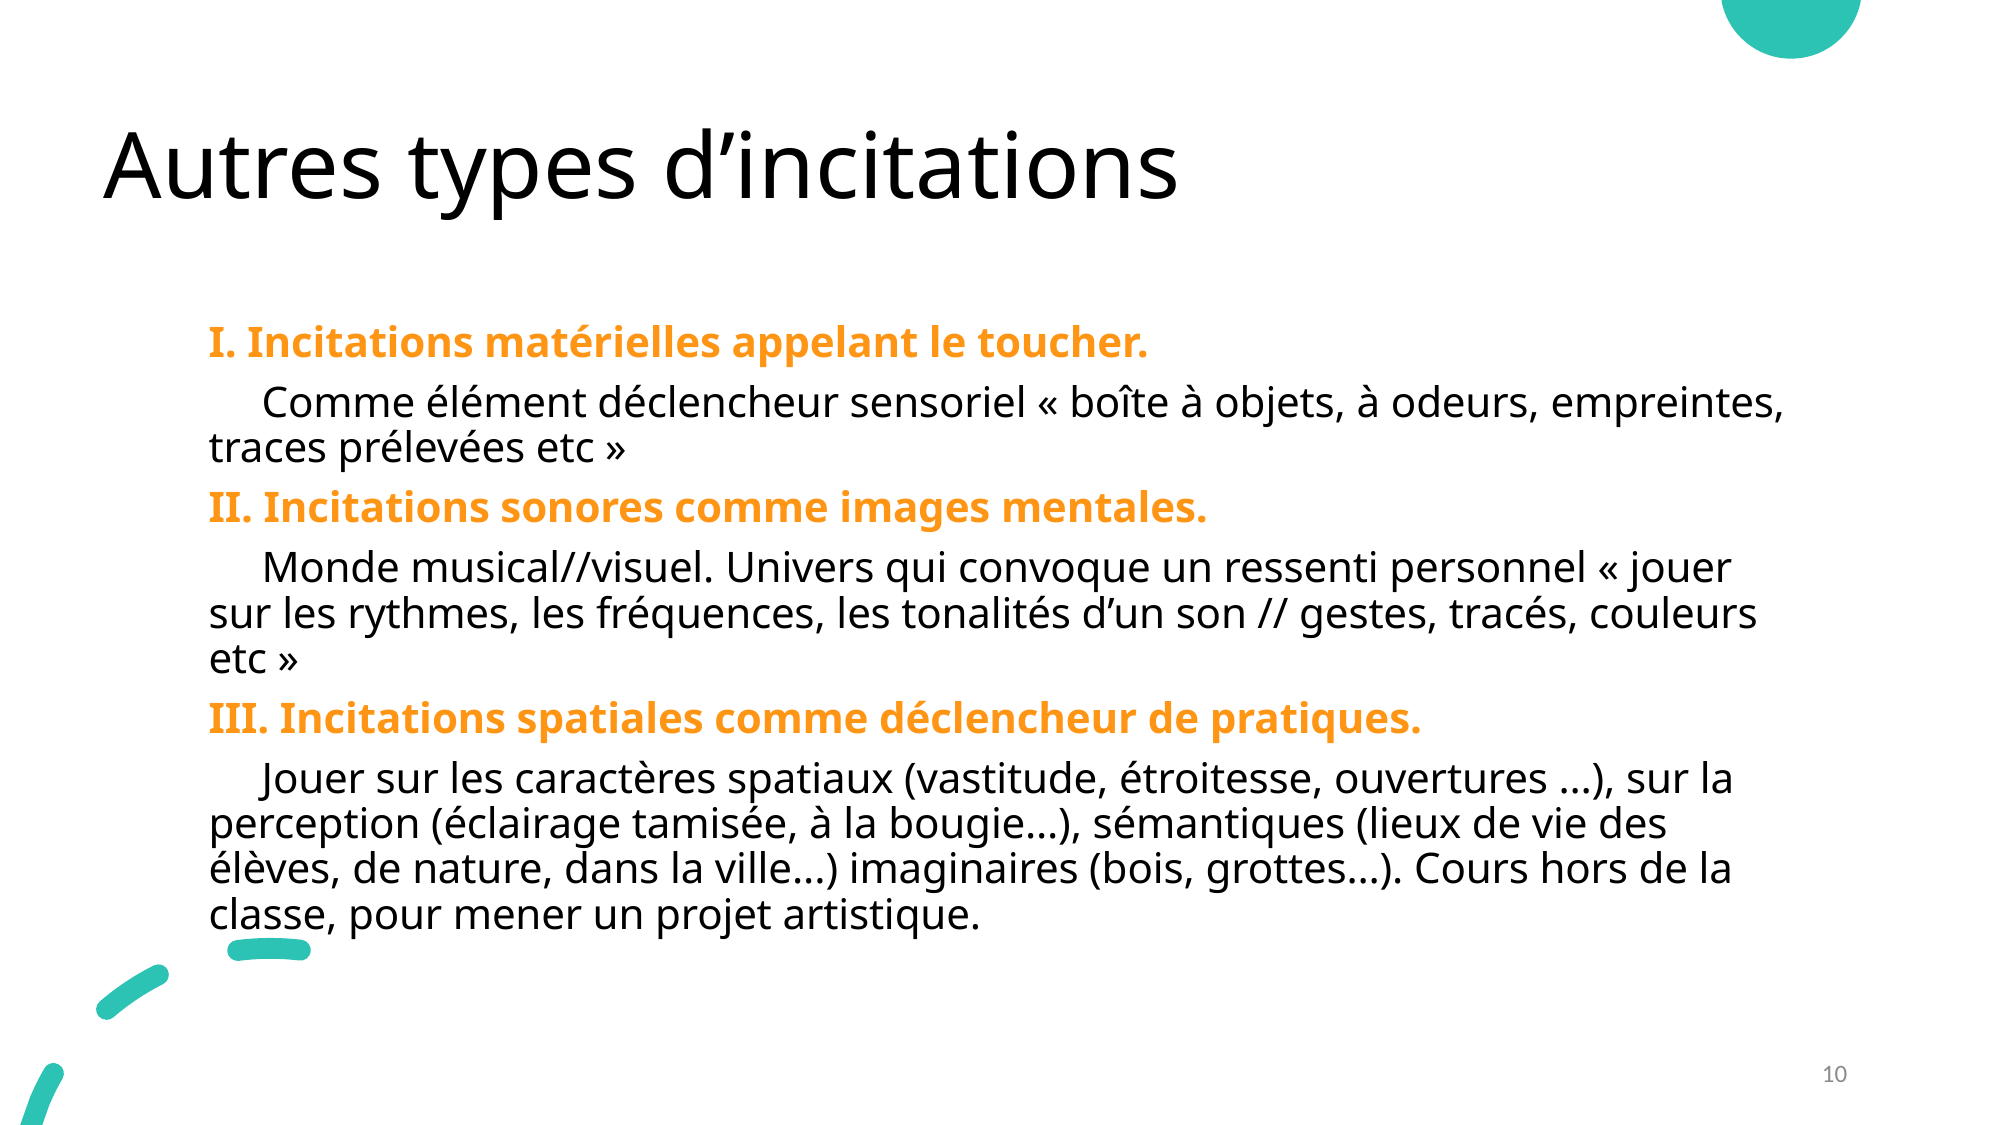

# Autres types d’incitations
I. Incitations matérielles appelant le toucher.
	Comme élément déclencheur sensoriel « boîte à objets, à odeurs, empreintes, traces prélevées etc »
II. Incitations sonores comme images mentales.
	Monde musical//visuel. Univers qui convoque un ressenti personnel « jouer sur les rythmes, les fréquences, les tonalités d’un son // gestes, tracés, couleurs etc »
III. Incitations spatiales comme déclencheur de pratiques.
	Jouer sur les caractères spatiaux (vastitude, étroitesse, ouvertures …), sur la perception (éclairage tamisée, à la bougie…), sémantiques (lieux de vie des élèves, de nature, dans la ville...) imaginaires (bois, grottes…). Cours hors de la classe, pour mener un projet artistique.